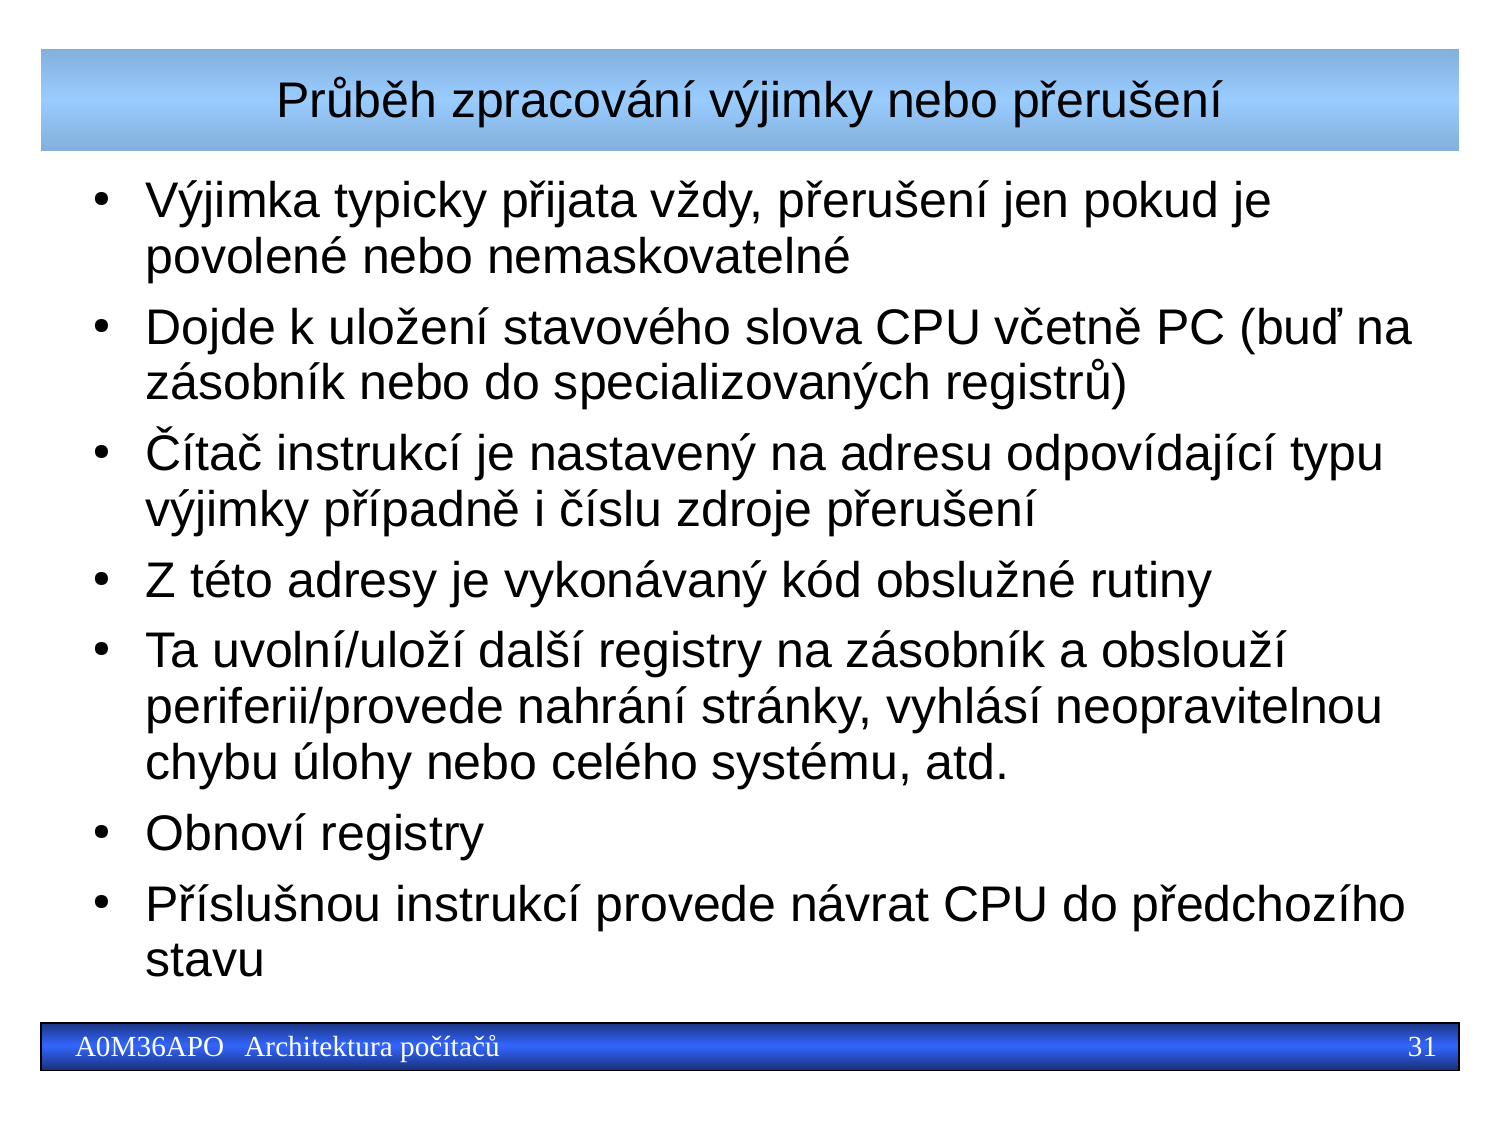

# Průběh zpracování výjimky nebo přerušení
Výjimka typicky přijata vždy, přerušení jen pokud je povolené nebo nemaskovatelné
Dojde k uložení stavového slova CPU včetně PC (buď na zásobník nebo do specializovaných registrů)
Čítač instrukcí je nastavený na adresu odpovídající typu výjimky případně i číslu zdroje přerušení
Z této adresy je vykonávaný kód obslužné rutiny
Ta uvolní/uloží další registry na zásobník a obslouží periferii/provede nahrání stránky, vyhlásí neopravitelnou chybu úlohy nebo celého systému, atd.
Obnoví registry
Příslušnou instrukcí provede návrat CPU do předchozího stavu
A0M36APO Architektura počítačů
31